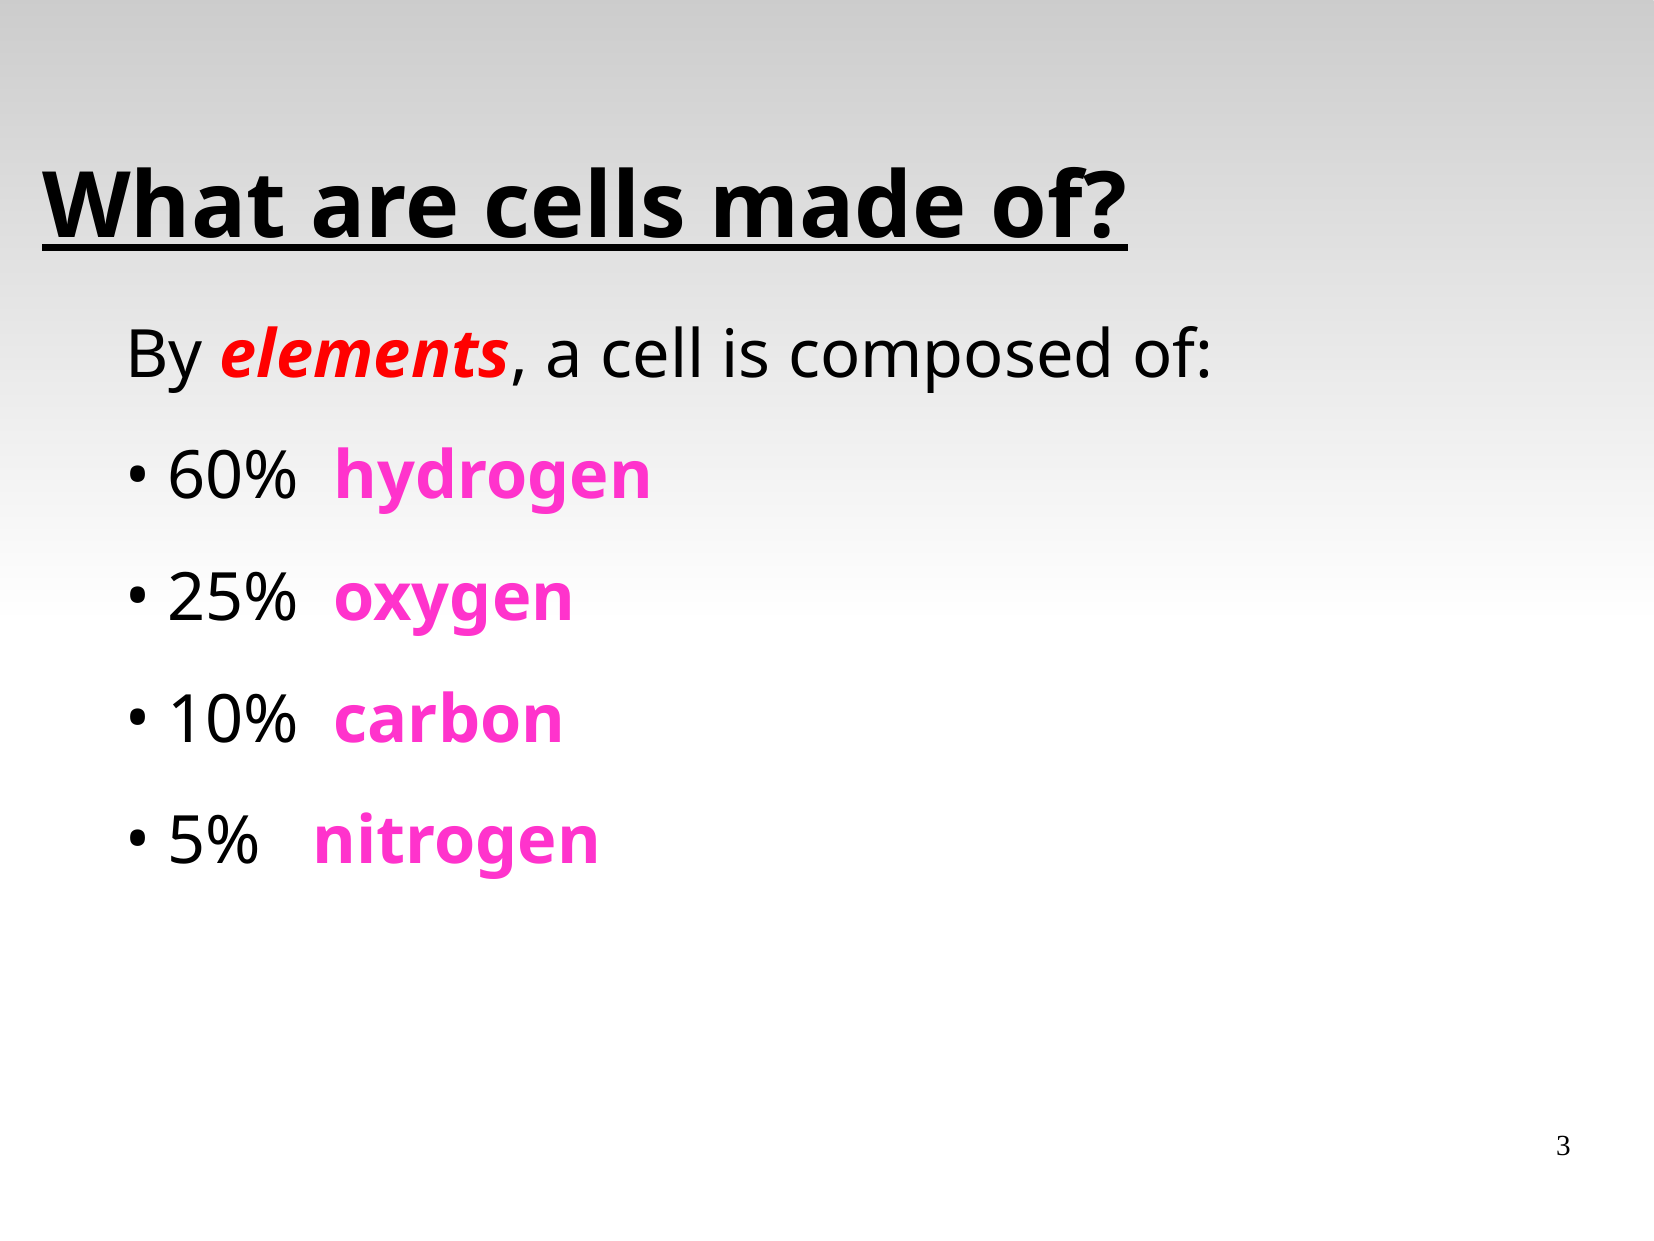

What are cells made of?
By elements, a cell is composed of:
 60% hydrogen
 25% oxygen
 10% carbon
 5% nitrogen
3